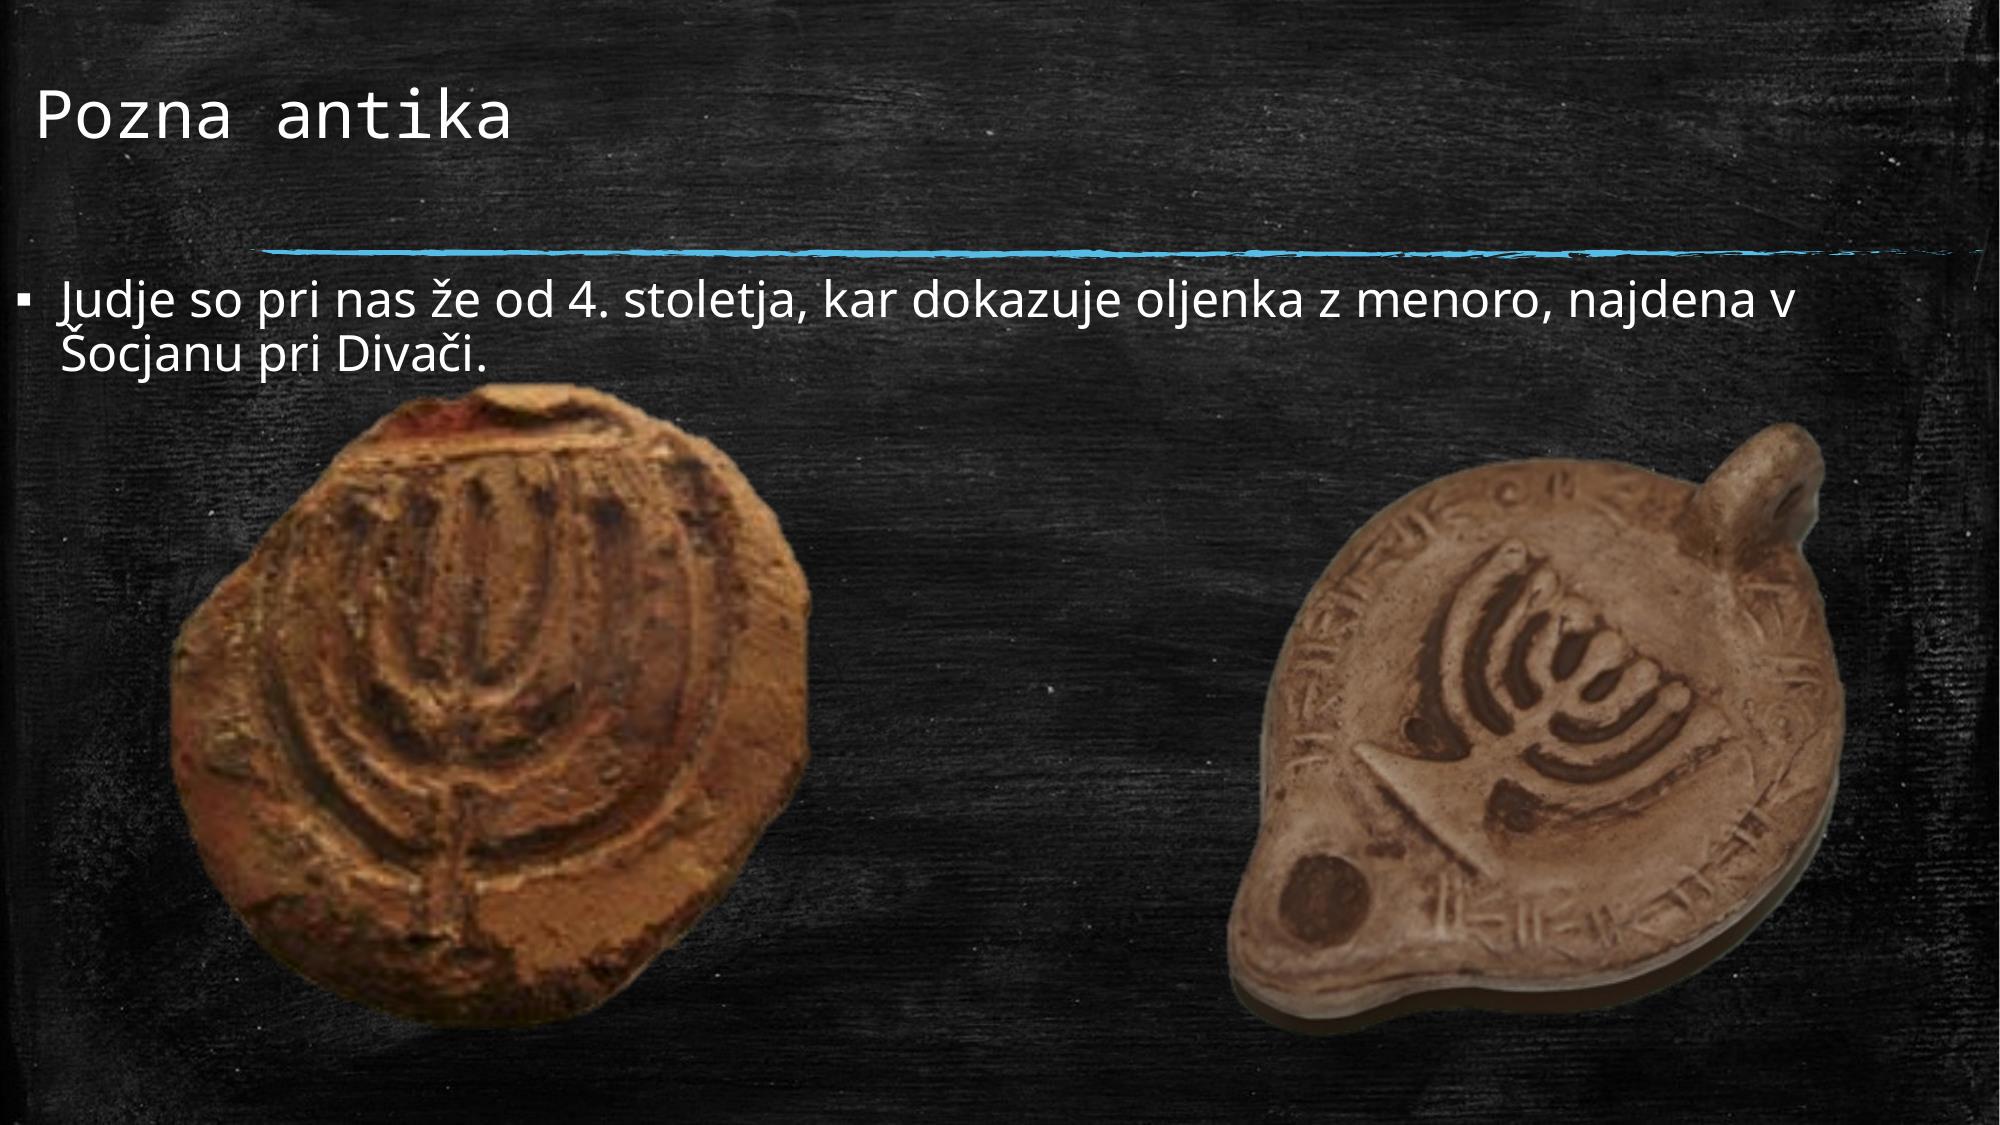

# Pozna antika
Judje so pri nas že od 4. stoletja, kar dokazuje oljenka z menoro, najdena v Šocjanu pri Divači.